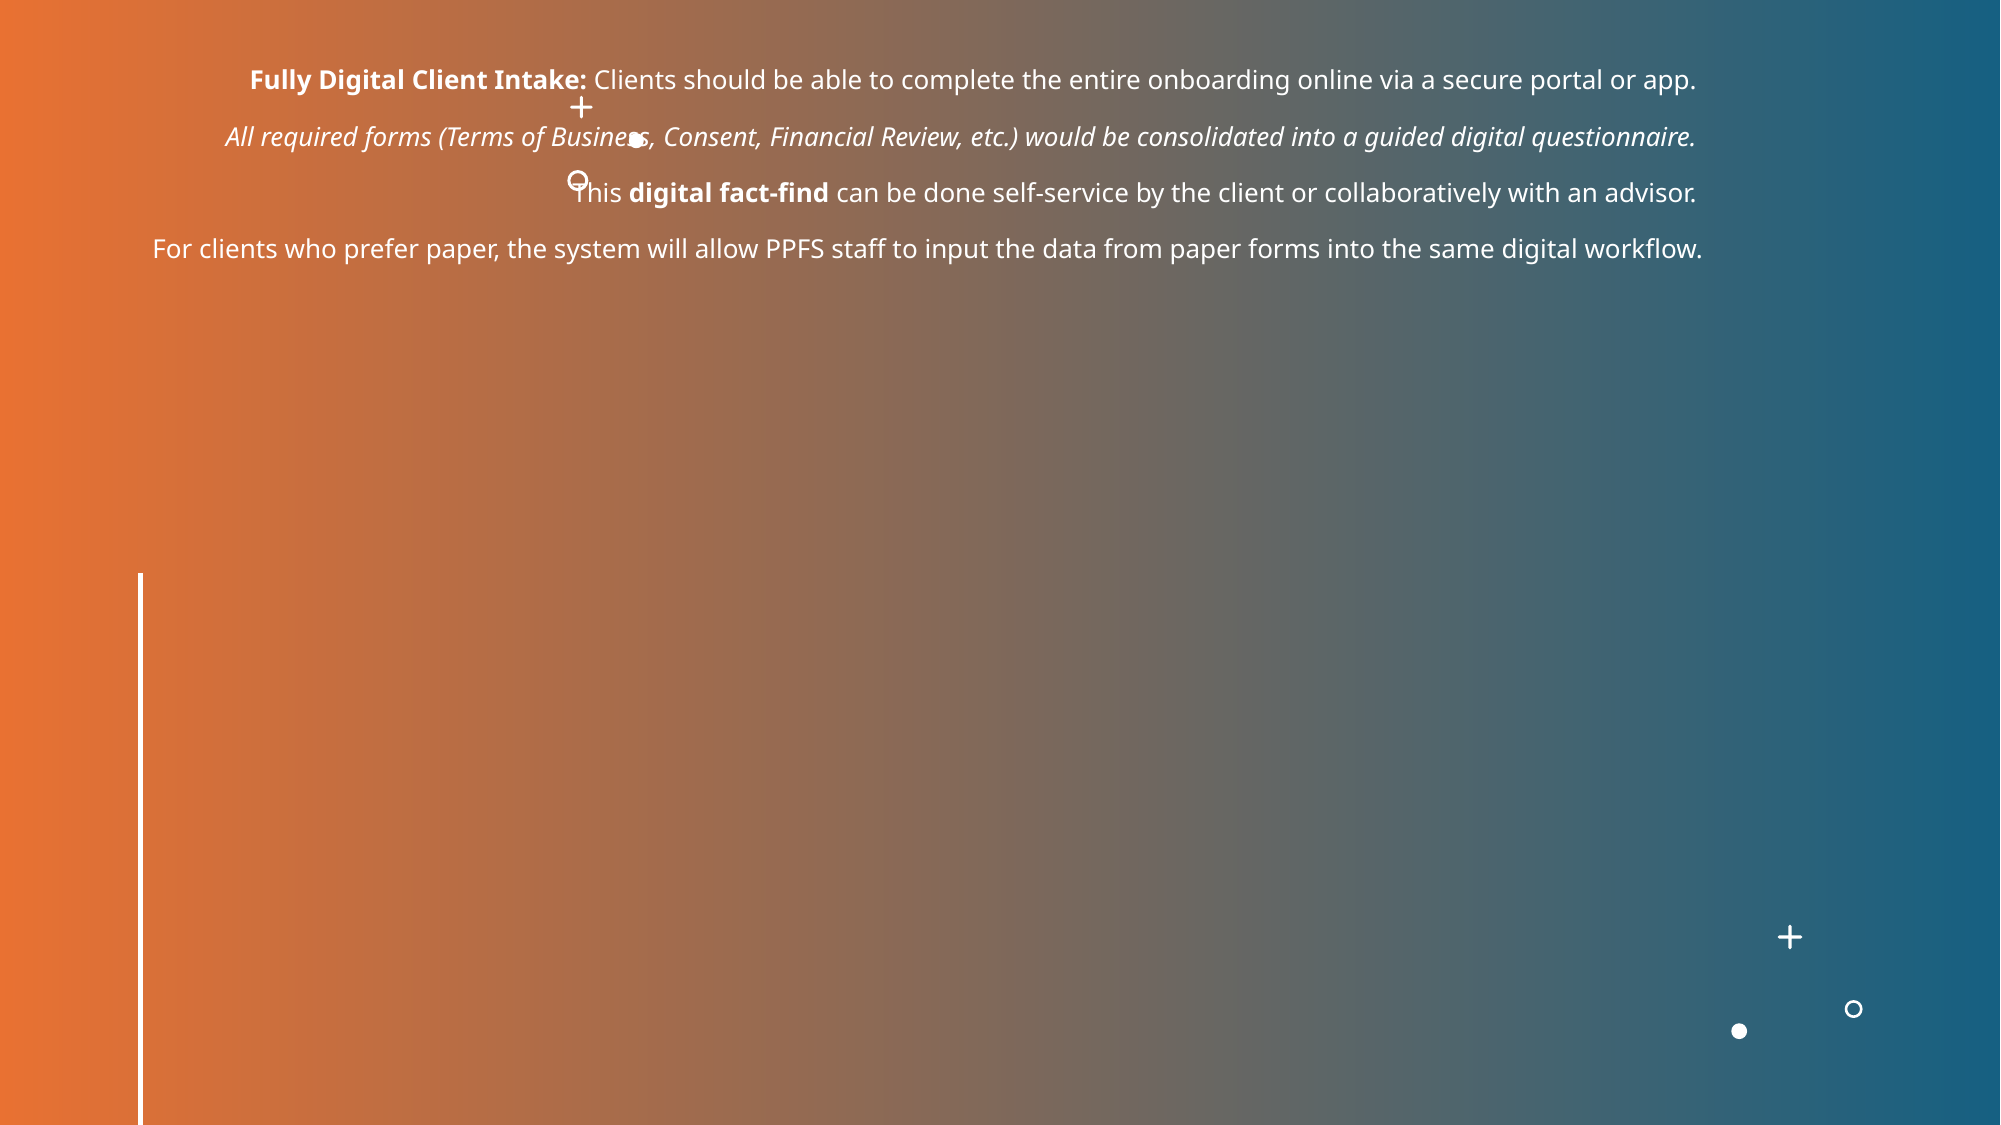

# Fully Digital Client Intake: Clients should be able to complete the entire onboarding online via a secure portal or app. All required forms (Terms of Business, Consent, Financial Review, etc.) would be consolidated into a guided digital questionnaire. This digital fact-find can be done self-service by the client or collaboratively with an advisor. For clients who prefer paper, the system will allow PPFS staff to input the data from paper forms into the same digital workflow.